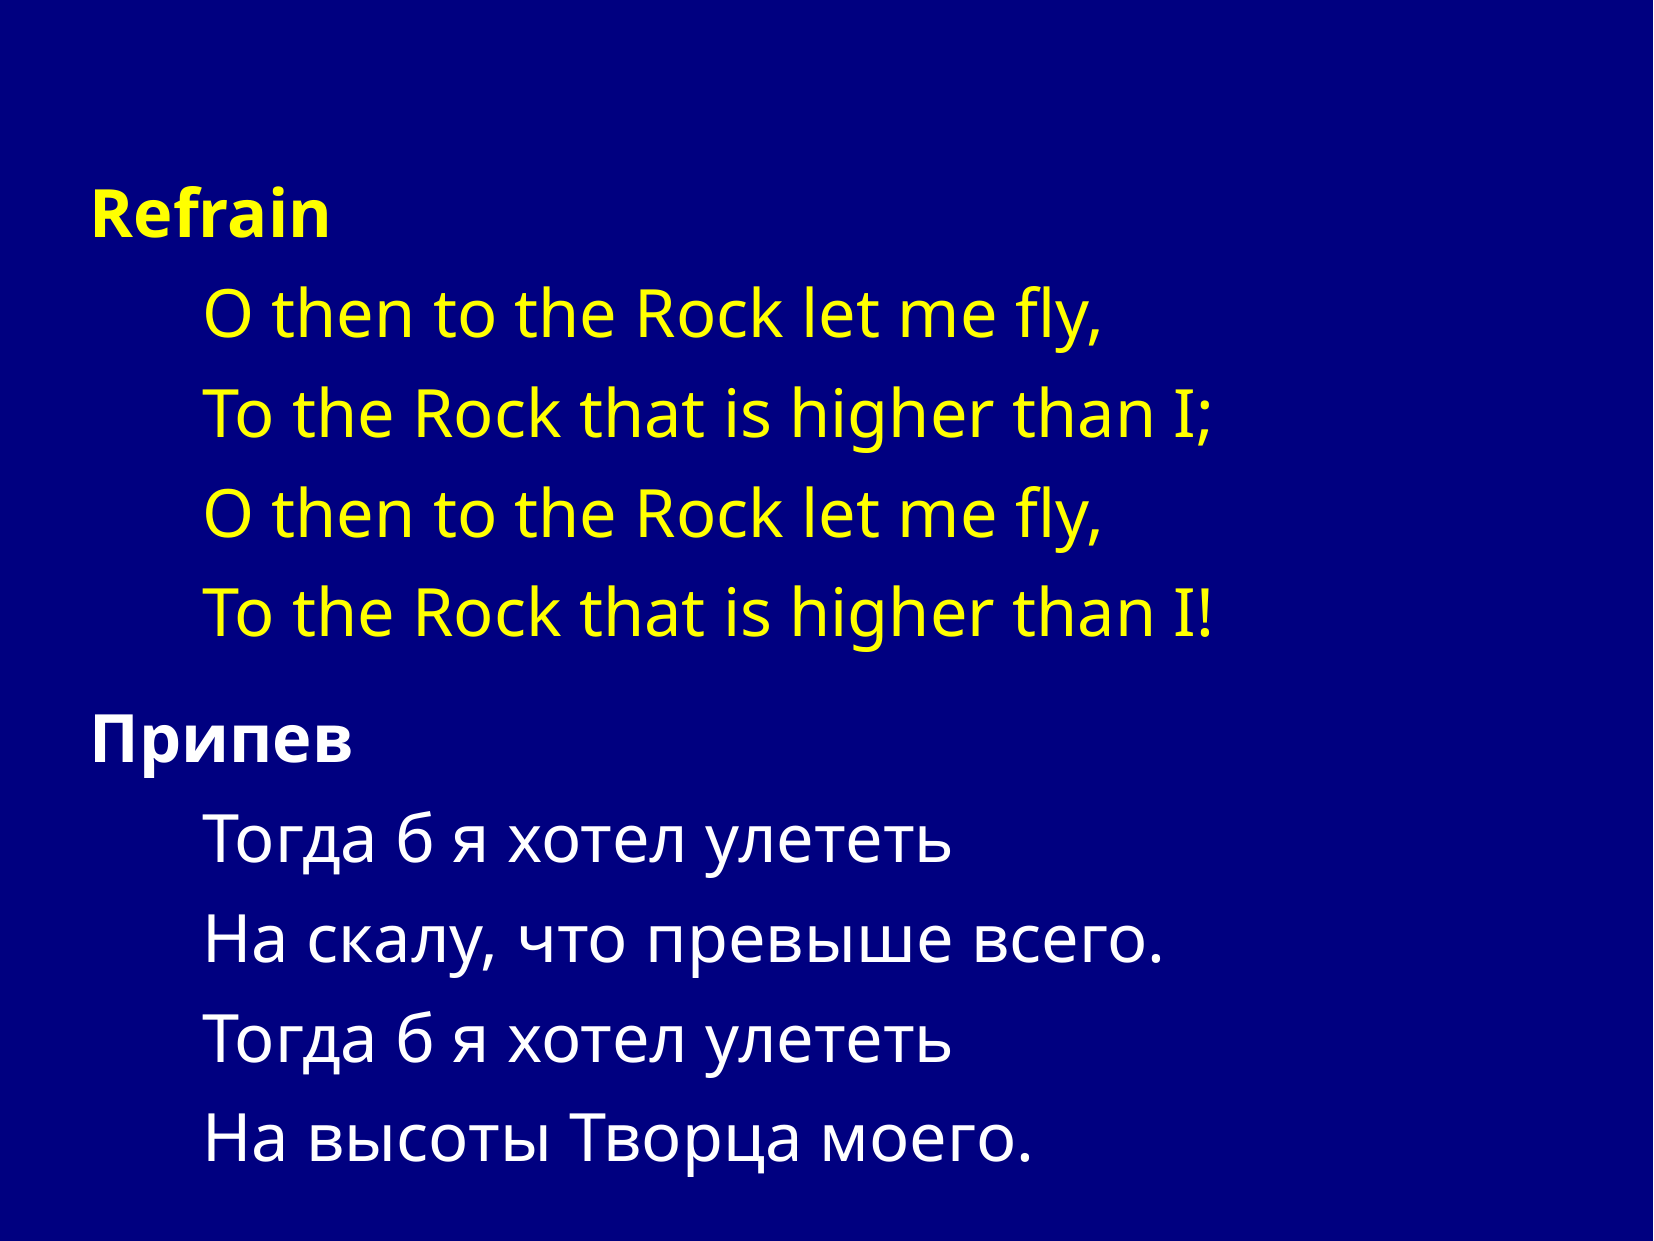

Refrain
	O then to the Rock let me fly,
	To the Rock that is higher than I;
	O then to the Rock let me fly,
	To the Rock that is higher than I!
Припев
	Тогда б я хотел улететь
	На скалу, что превыше всего.
	Тогда б я хотел улететь
	На высоты Творца моего.